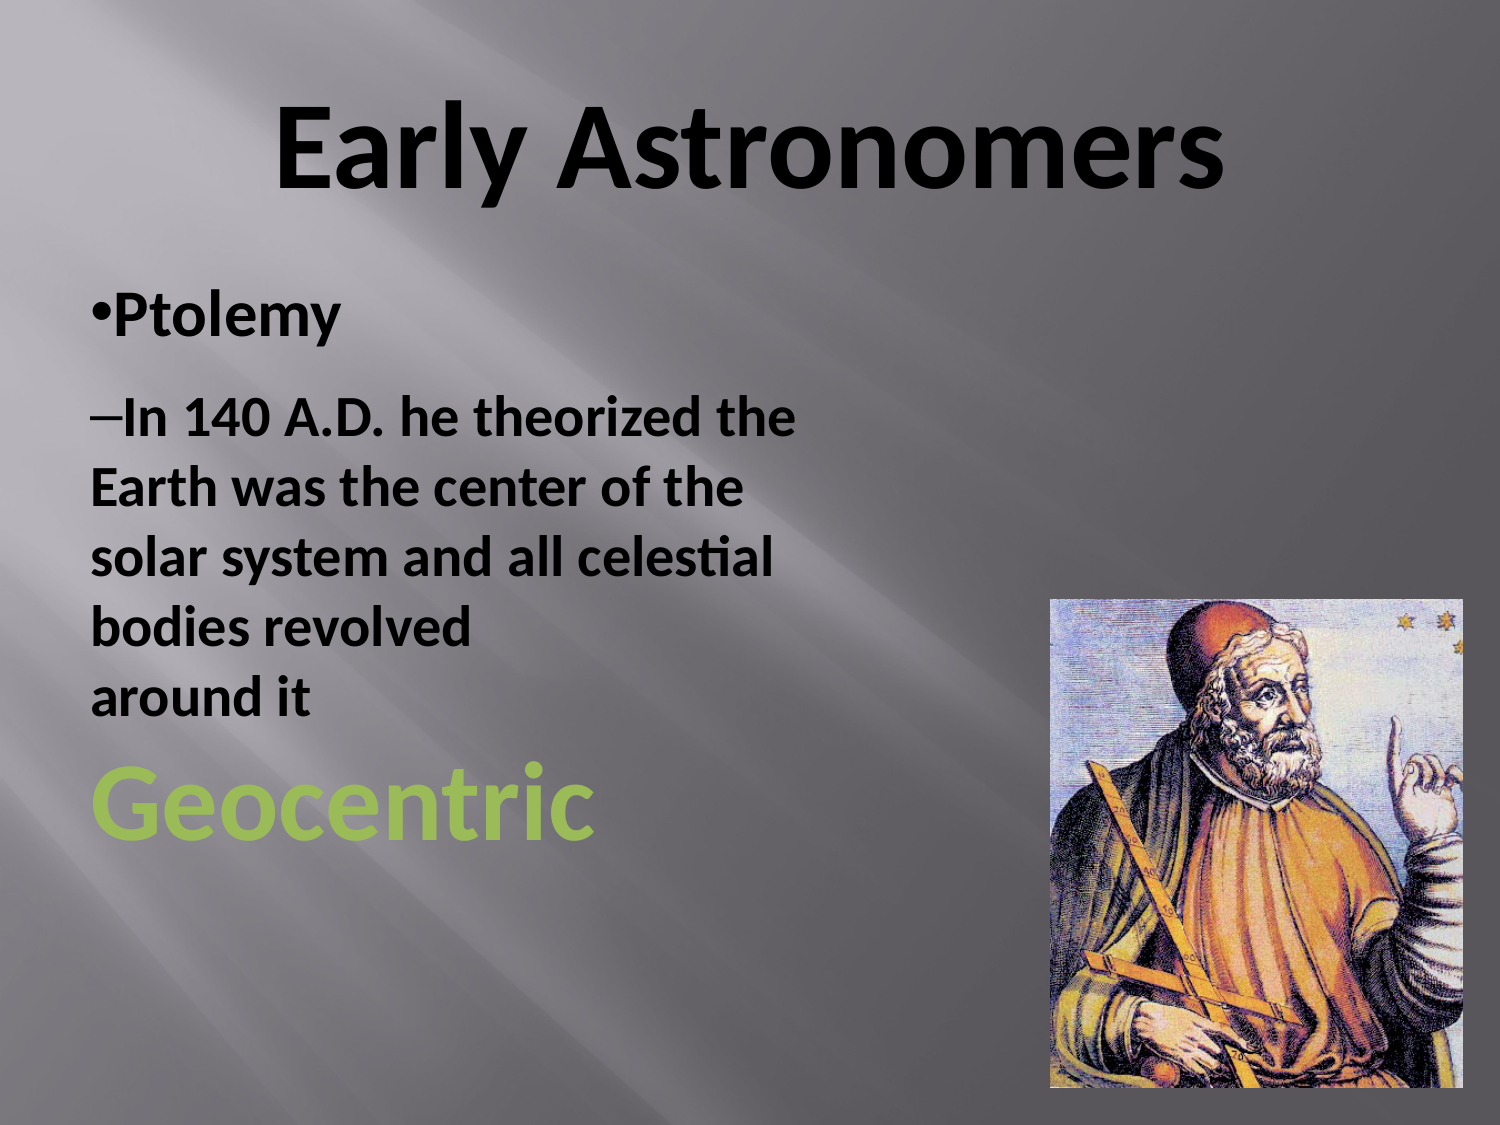

Early Astronomers
Ptolemy
In 140 A.D. he theorized the
Earth was the center of the
solar system and all celestial
bodies revolved
around it
Geocentric